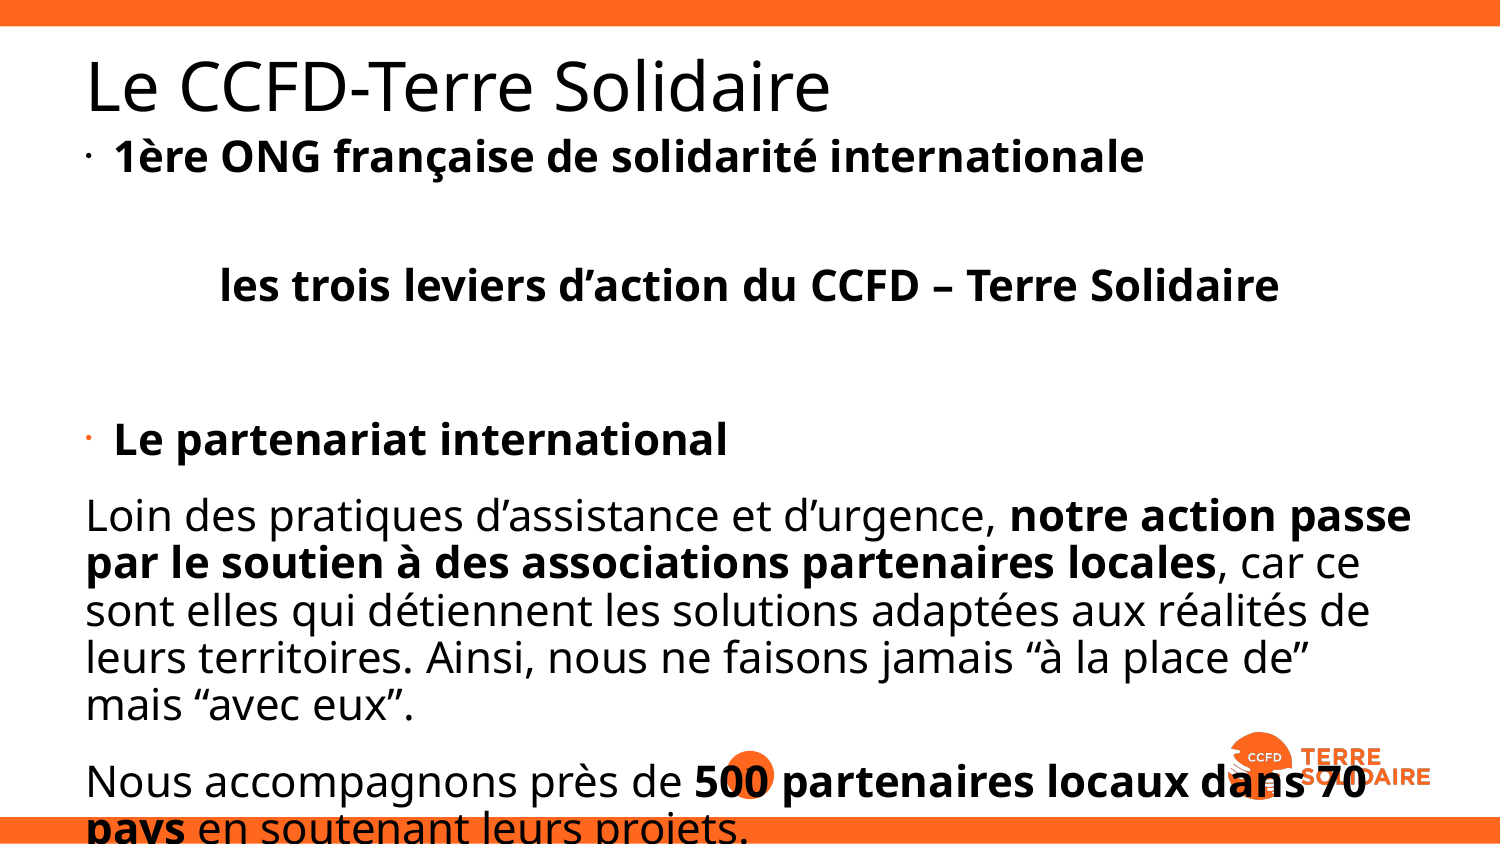

# Le CCFD-Terre Solidaire
1ère ONG française de solidarité internationale
les trois leviers d’action du CCFD – Terre Solidaire
Le partenariat international
Loin des pratiques d’assistance et d’urgence, notre action passe par le soutien à des associations partenaires locales, car ce sont elles qui détiennent les solutions adaptées aux réalités de leurs territoires. Ainsi, nous ne faisons jamais “à la place de” mais “avec eux”.
Nous accompagnons près de 500 partenaires locaux dans 70 pays en soutenant leurs projets.
Le plaidoyer
Notre action de plaidoyer permet de porter la voix des plus vulnérables dans les instances nationales et internationales, pour faire reconnaître leurs droits et faire évoluer la législation.
La mobilisation citoyenne
7000 bénévoles agissent chaque jour en France pour organiser des ateliers dans des écoles, des débats publics, des rencontres avec des acteurs engagés, des campagnes citoyennes… afin de sensibiliser les citoyennes et citoyens à la solidarité internationale.